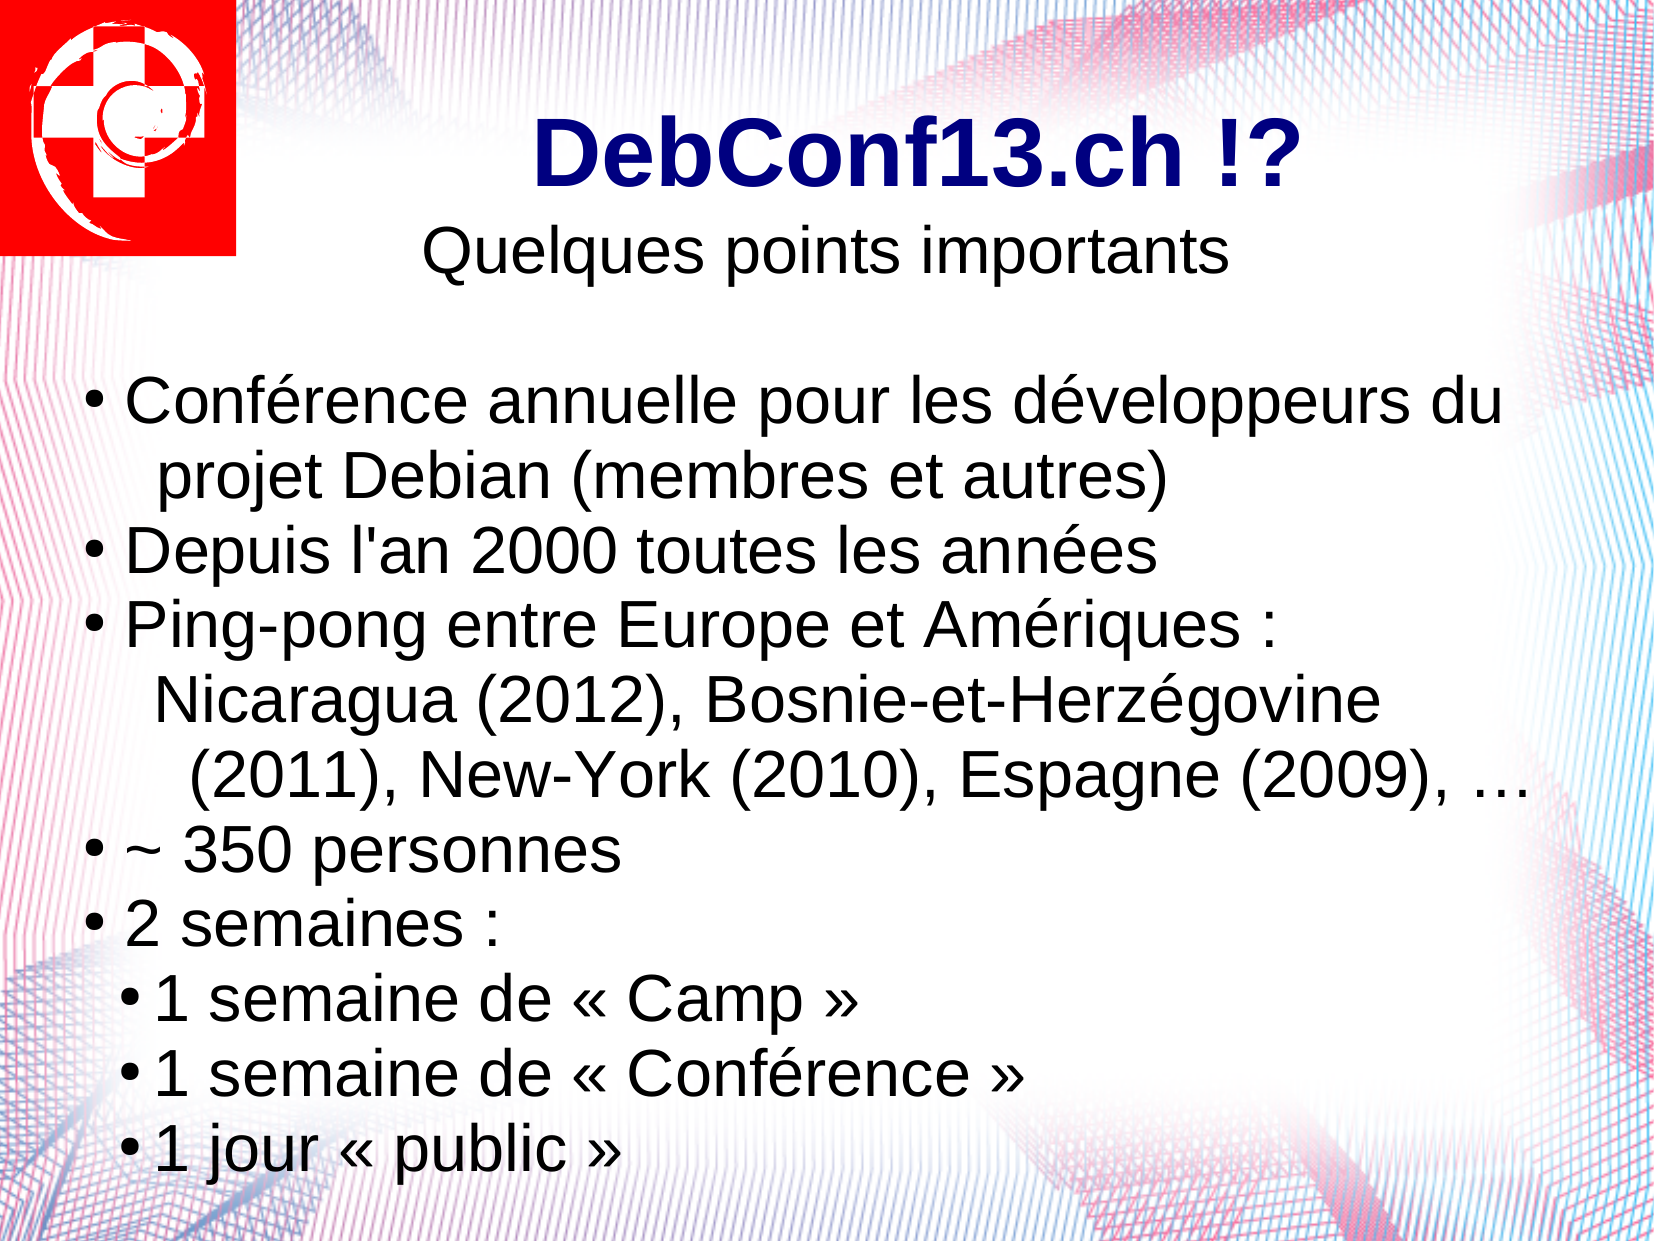

# DebConf13.ch !?
Quelques points importants
 Conférence annuelle pour les développeurs du 		projet Debian (membres et autres)
 Depuis l'an 2000 toutes les années
 Ping-pong entre Europe et Amériques :
Nicaragua (2012), Bosnie-et-Herzégovine (2011), New-York (2010), Espagne (2009), …
 ~ 350 personnes
 2 semaines :
1 semaine de « Camp »
1 semaine de « Conférence »
1 jour « public »